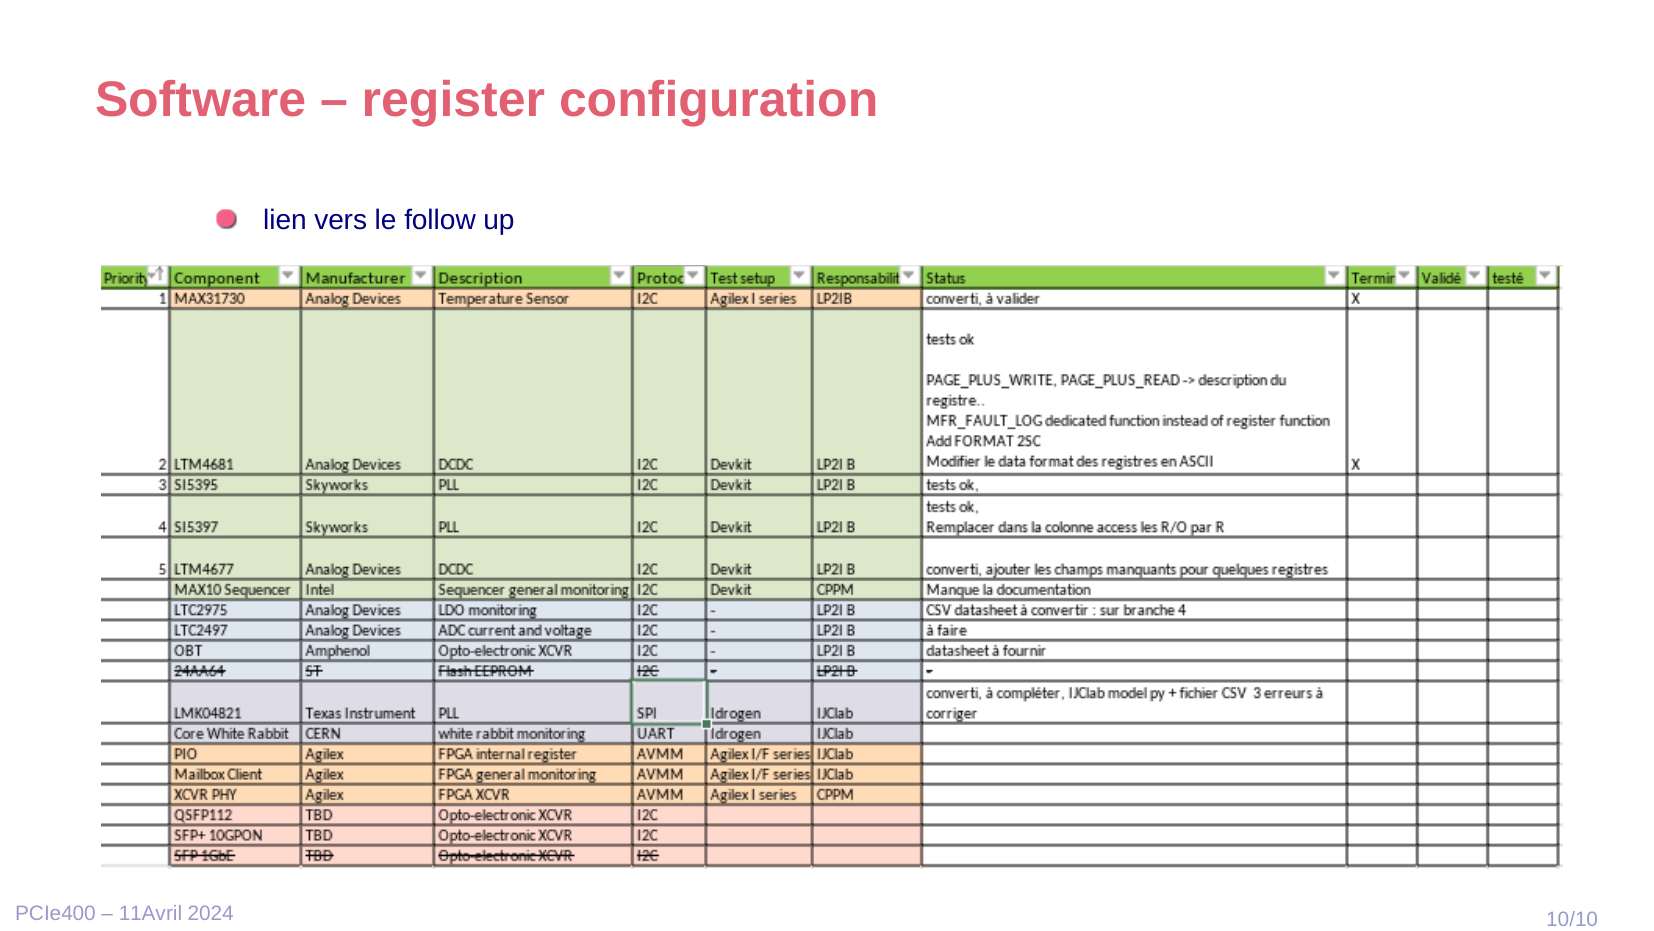

# Software – register configuration
lien vers le follow up